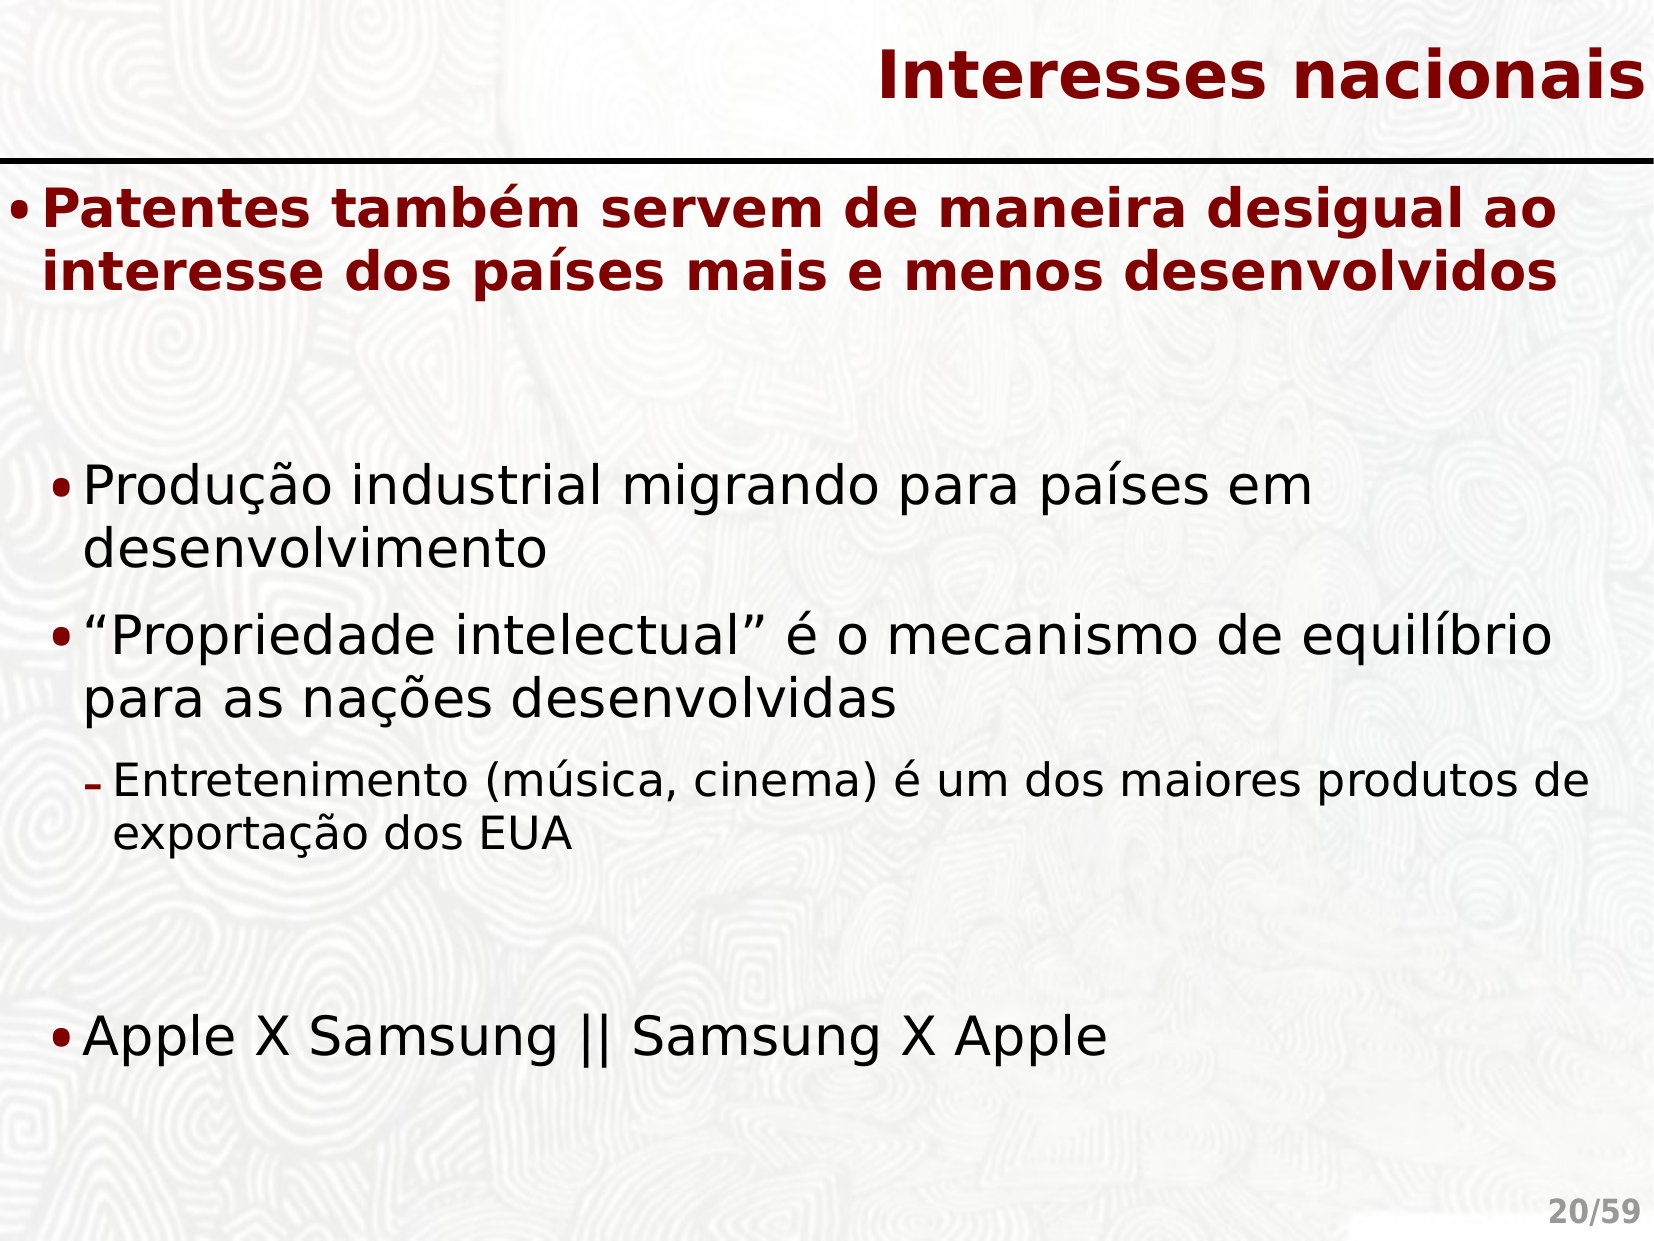

# Interesses nacionais
Patentes também servem de maneira desigual ao interesse dos países mais e menos desenvolvidos
Produção industrial migrando para países em desenvolvimento
“Propriedade intelectual” é o mecanismo de equilíbrio para as nações desenvolvidas
Entretenimento (música, cinema) é um dos maiores produtos de exportação dos EUA
Apple X Samsung || Samsung X Apple
20